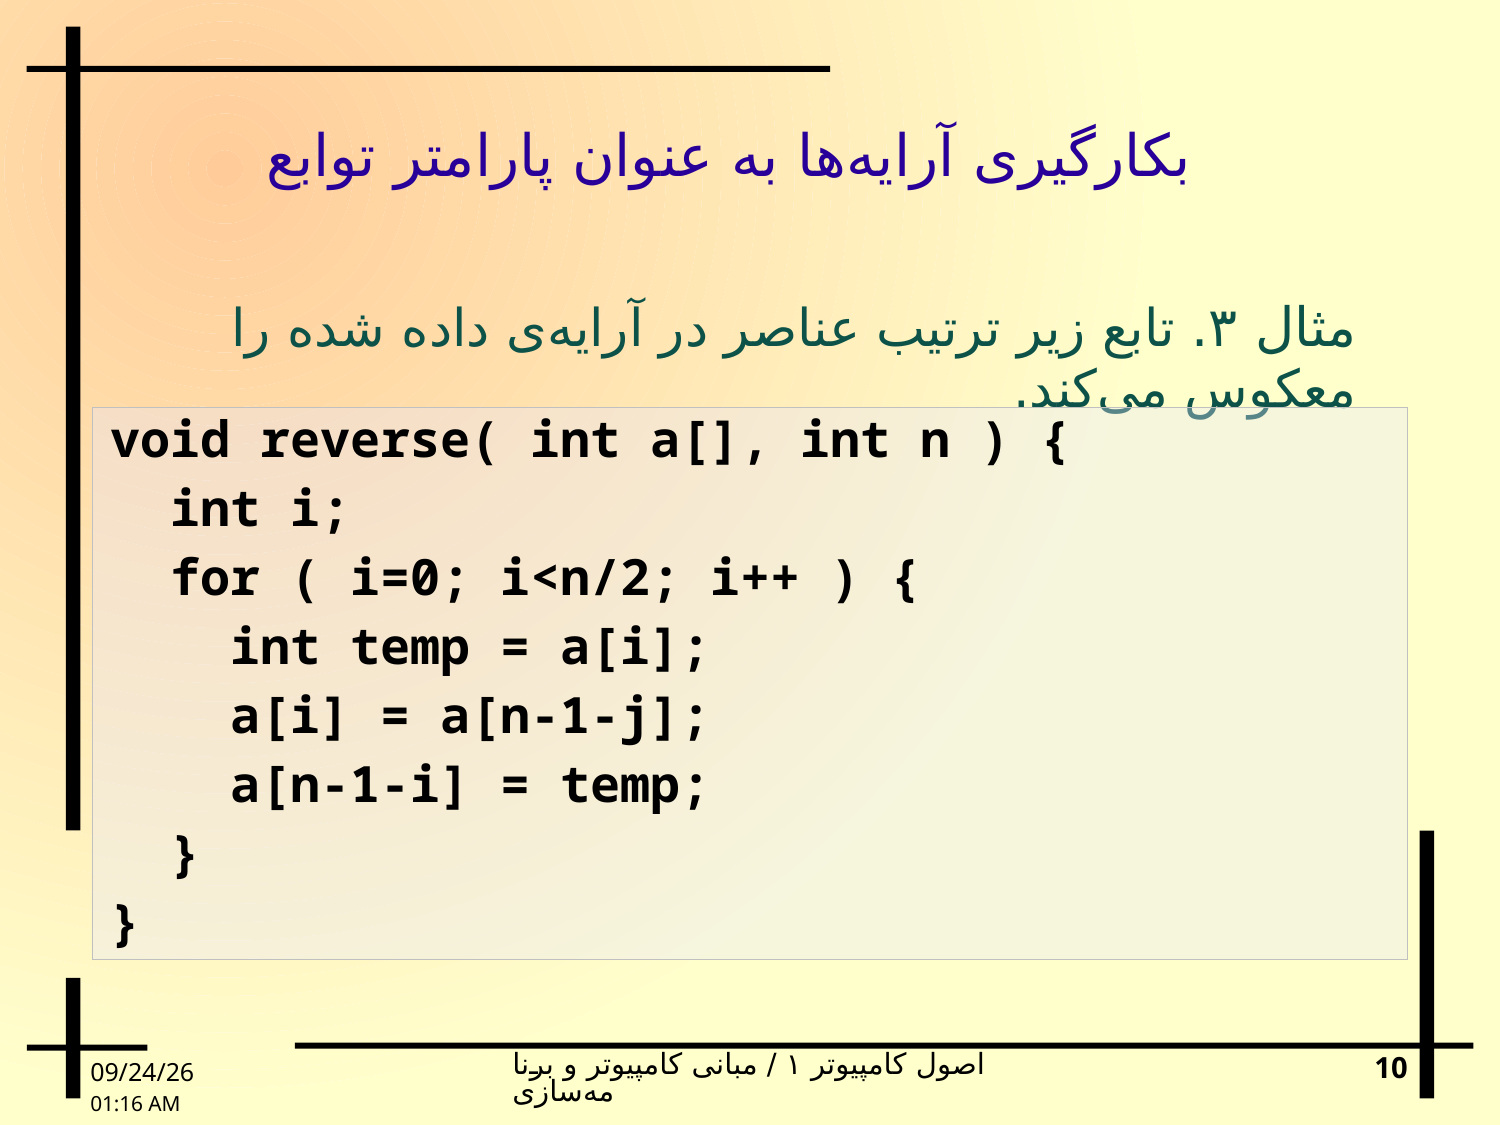

# بکارگیری آرایه‌ها به عنوان پارامتر توابع
مثال ۳. تابع زیر ترتیب عناصر در آرایه‌ی داده شده را معکوس می‌کند.
void reverse( int a[], int n ) {
 int i;
 for ( i=0; i<n/2; i++ ) {
 int temp = a[i];
 a[i] = a[n-1-j];
 a[n-1-i] = temp;
 }
}
اصول کامپیوتر ۱ / مبانی کامپیوتر و برنامه‌سازی
10